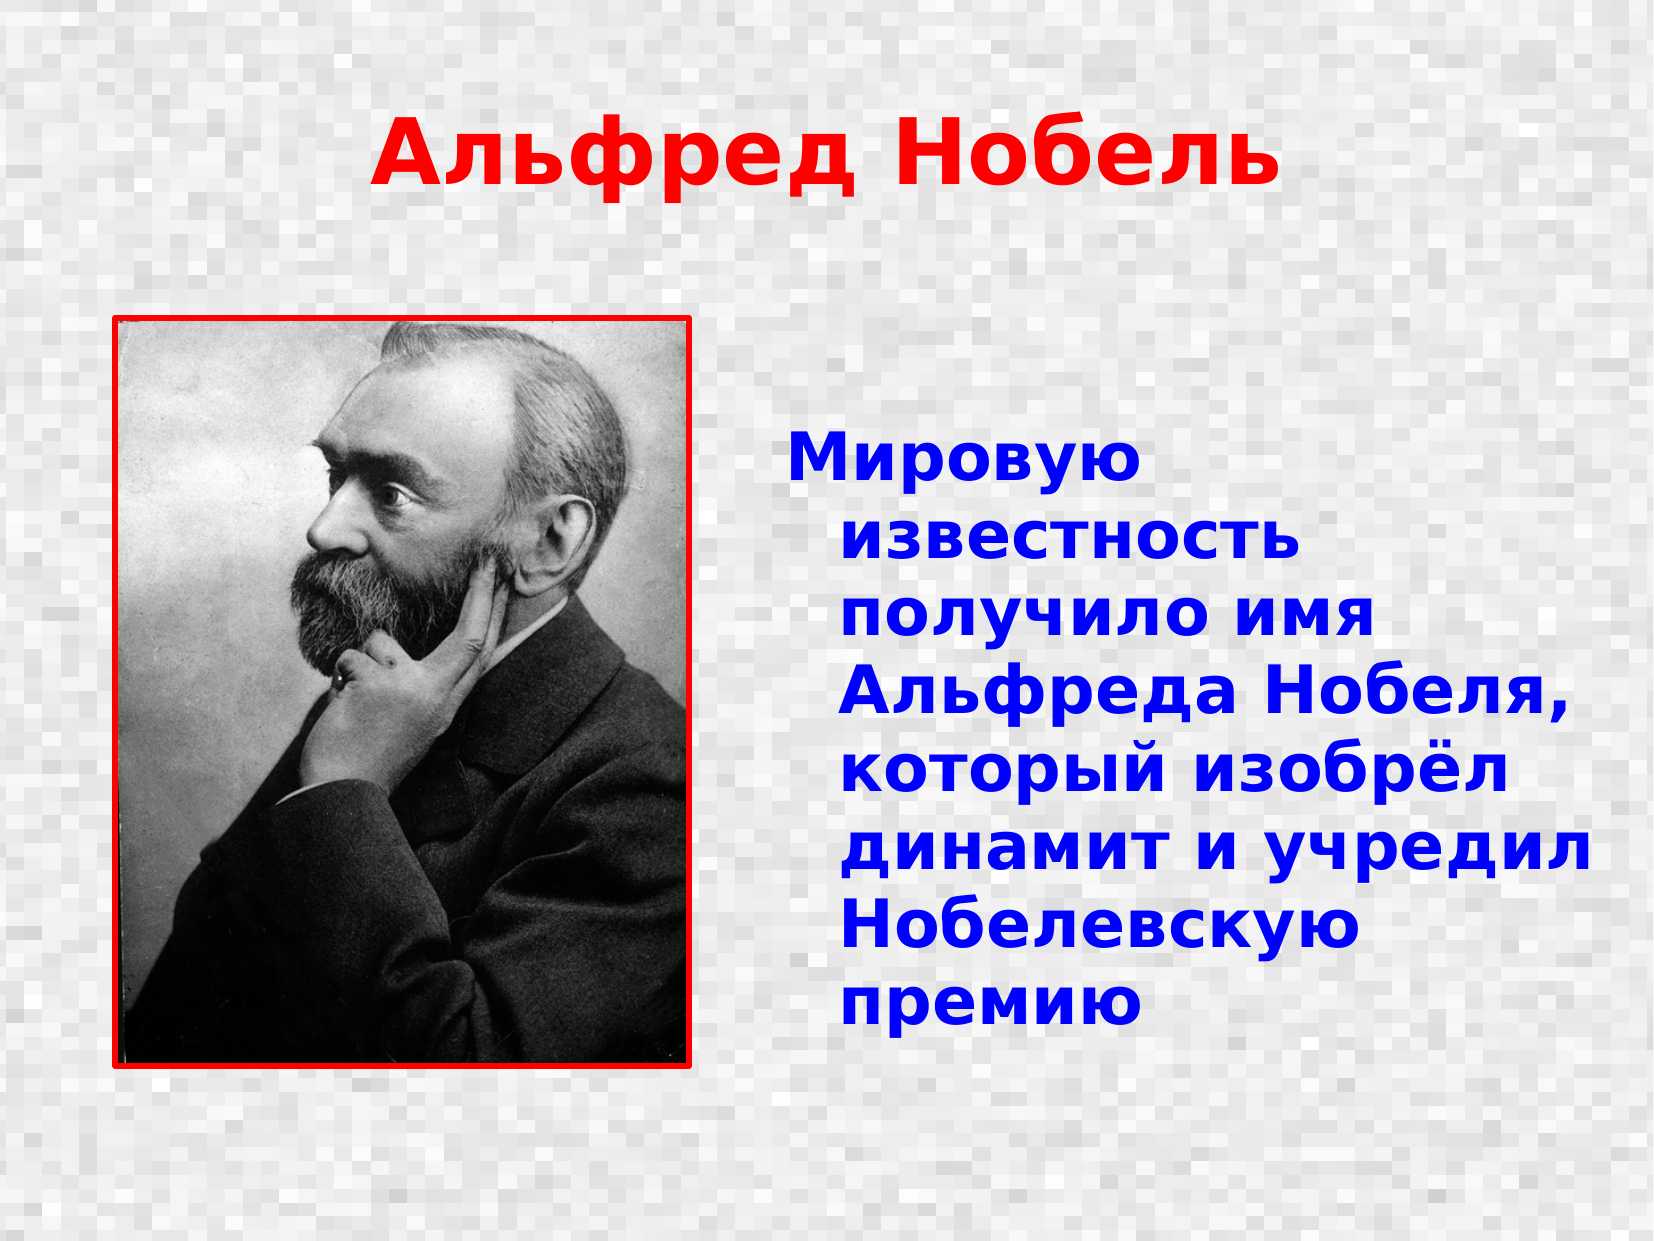

# Альфред Нобель
Мировую известность получило имя Альфреда Нобеля, который изобрёл динамит и учредил Нобелевскую премию